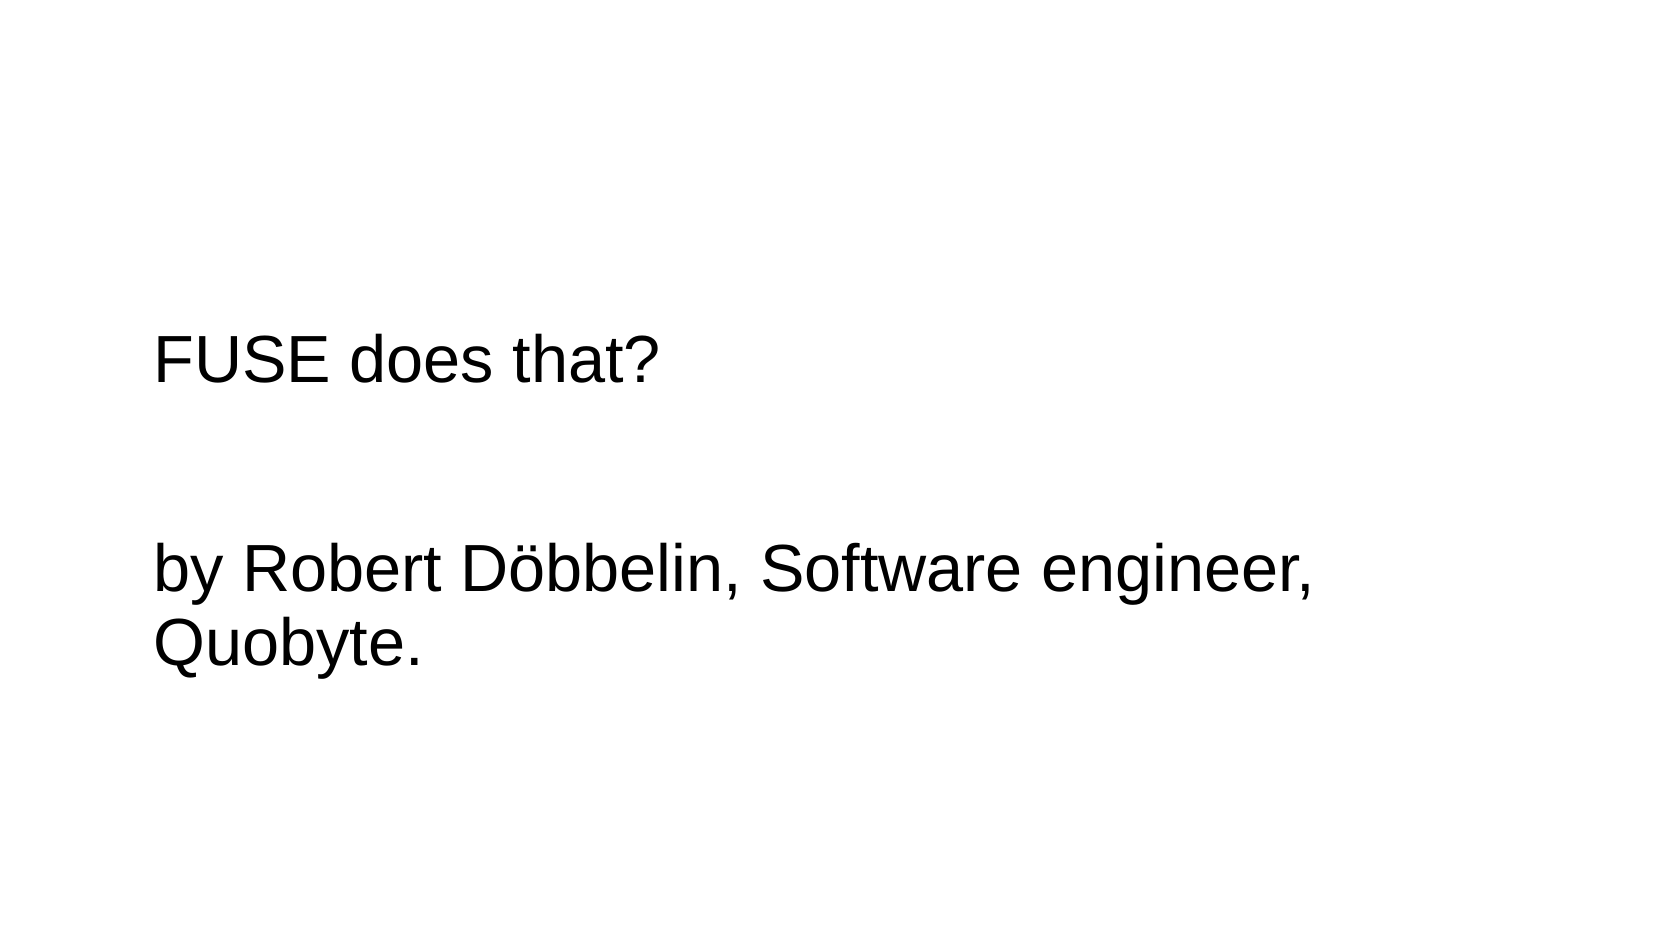

#
FUSE does that?
by Robert Döbbelin, Software engineer, Quobyte.